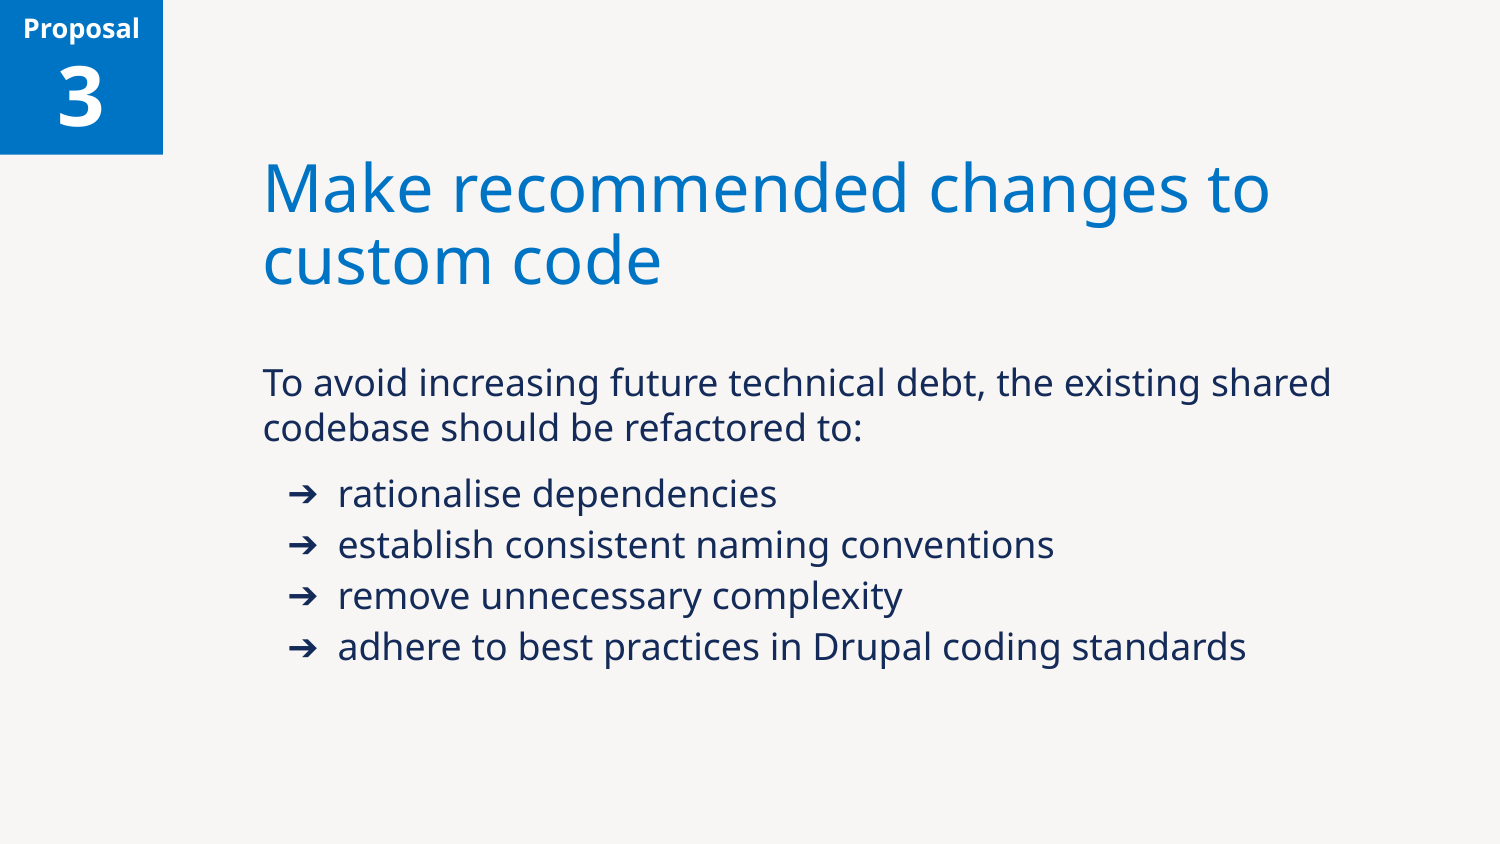

Proposal
3
Make recommended changes to
custom code
To avoid increasing future technical debt, the existing shared codebase should be refactored to:
rationalise dependencies
establish consistent naming conventions
remove unnecessary complexity
adhere to best practices in Drupal coding standards